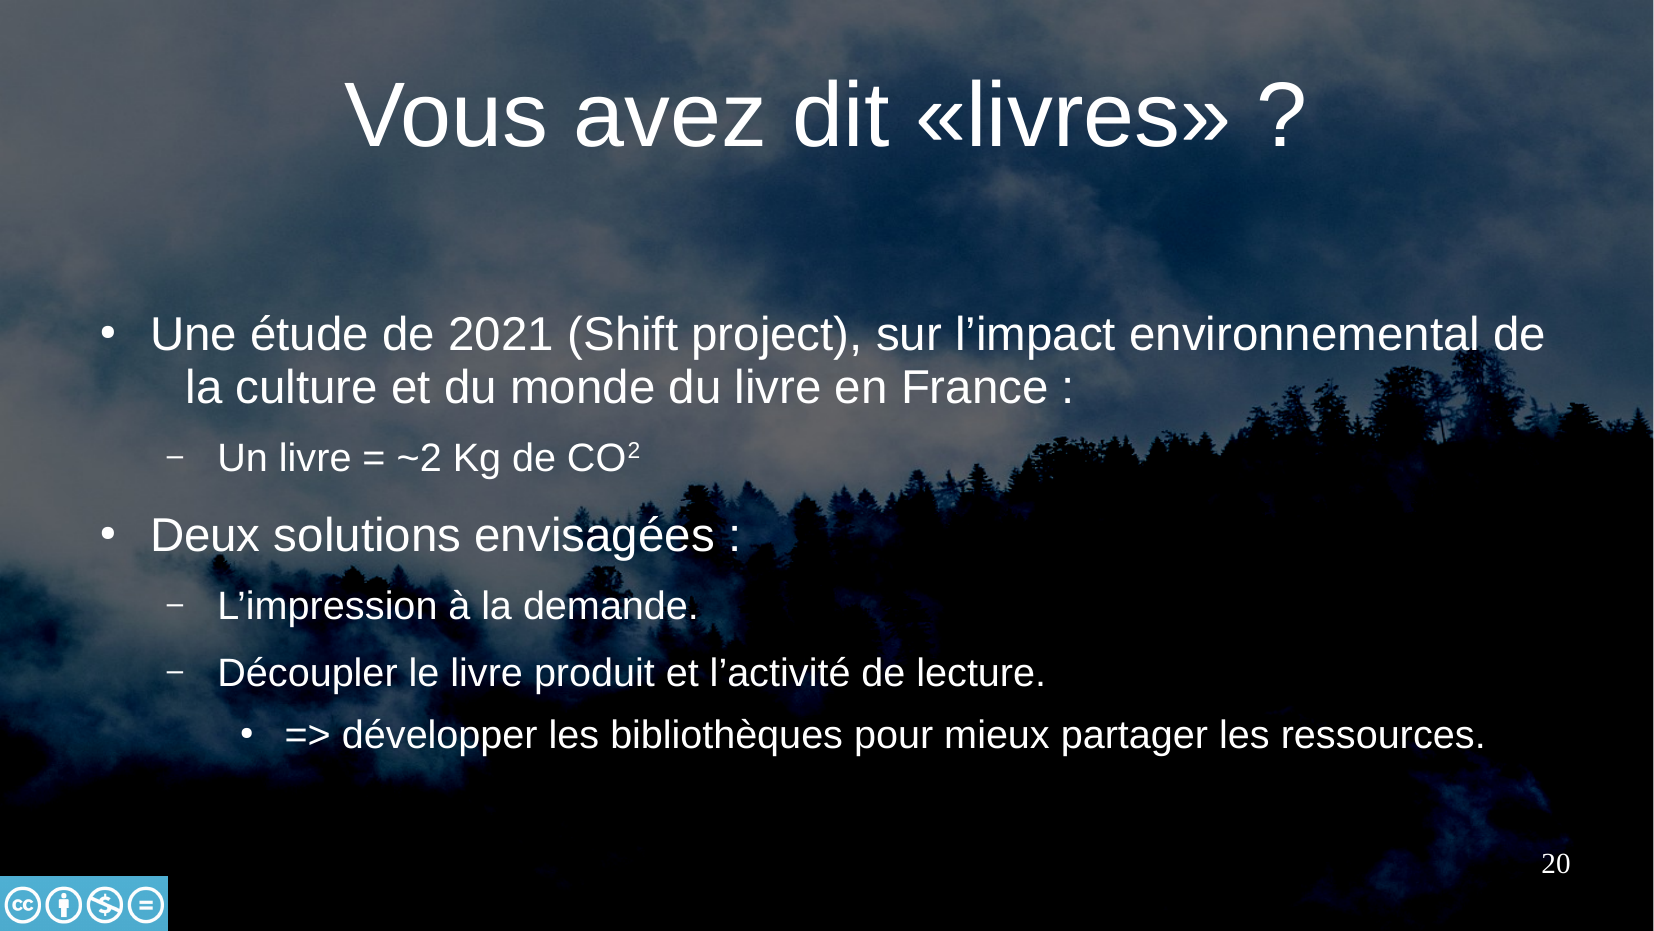

# Vous avez dit «livres» ?
Une étude de 2021 (Shift project), sur l’impact environnemental de la culture et du monde du livre en France :
Un livre = ~2 Kg de CO2
Deux solutions envisagées :
L’impression à la demande.
Découpler le livre produit et l’activité de lecture.
=> développer les bibliothèques pour mieux partager les ressources.
20